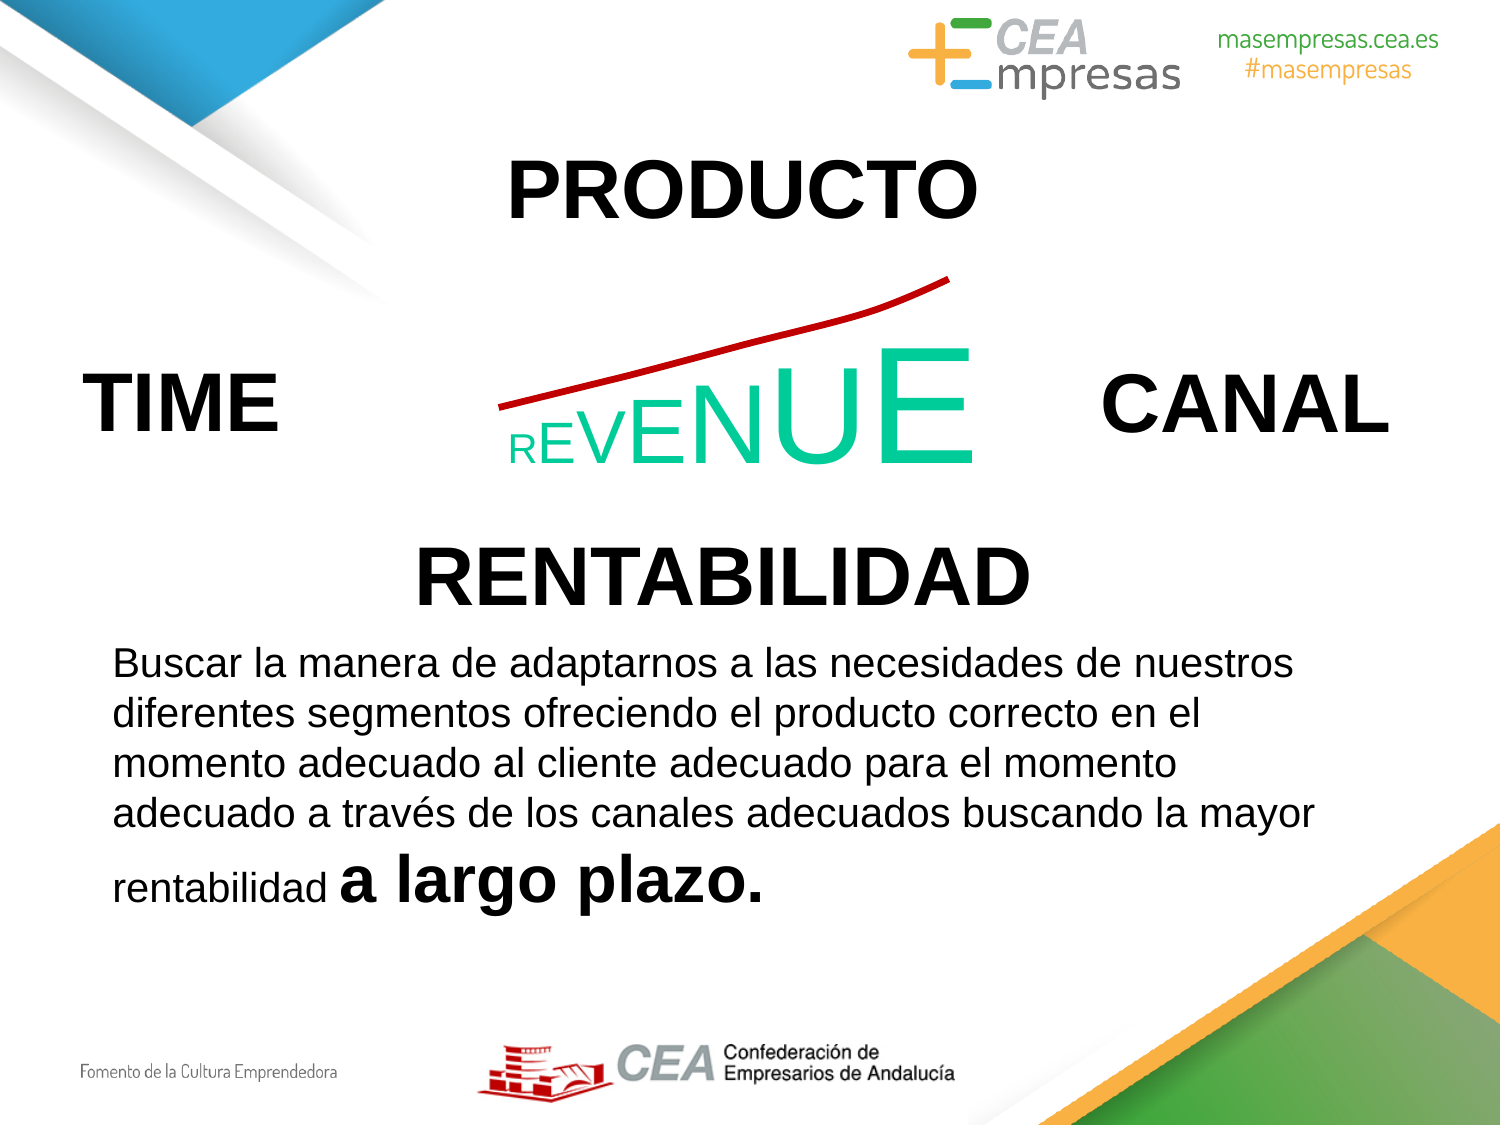

PRODUCTO
REVENUE
TIME
CANAL
RENTABILIDAD
Buscar la manera de adaptarnos a las necesidades de nuestros diferentes segmentos ofreciendo el producto correcto en el momento adecuado al cliente adecuado para el momento adecuado a través de los canales adecuados buscando la mayor rentabilidad a largo plazo.